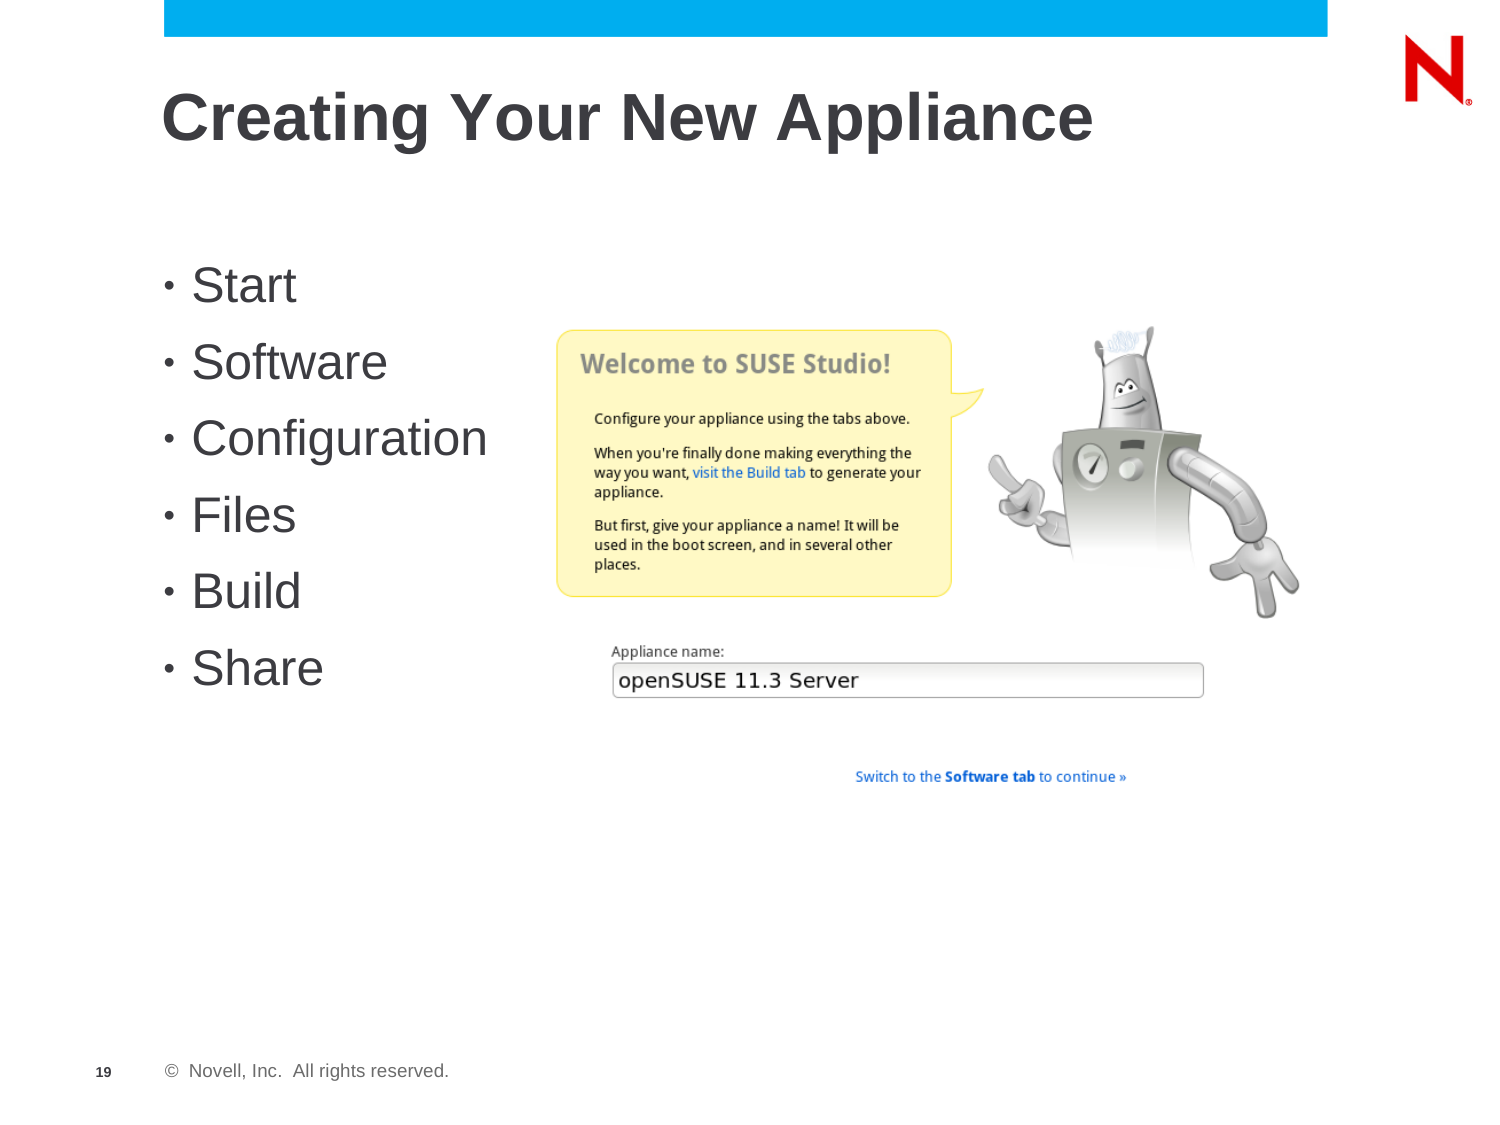

# Creating Your New Appliance
Start
Software
Configuration
Files
Build
Share